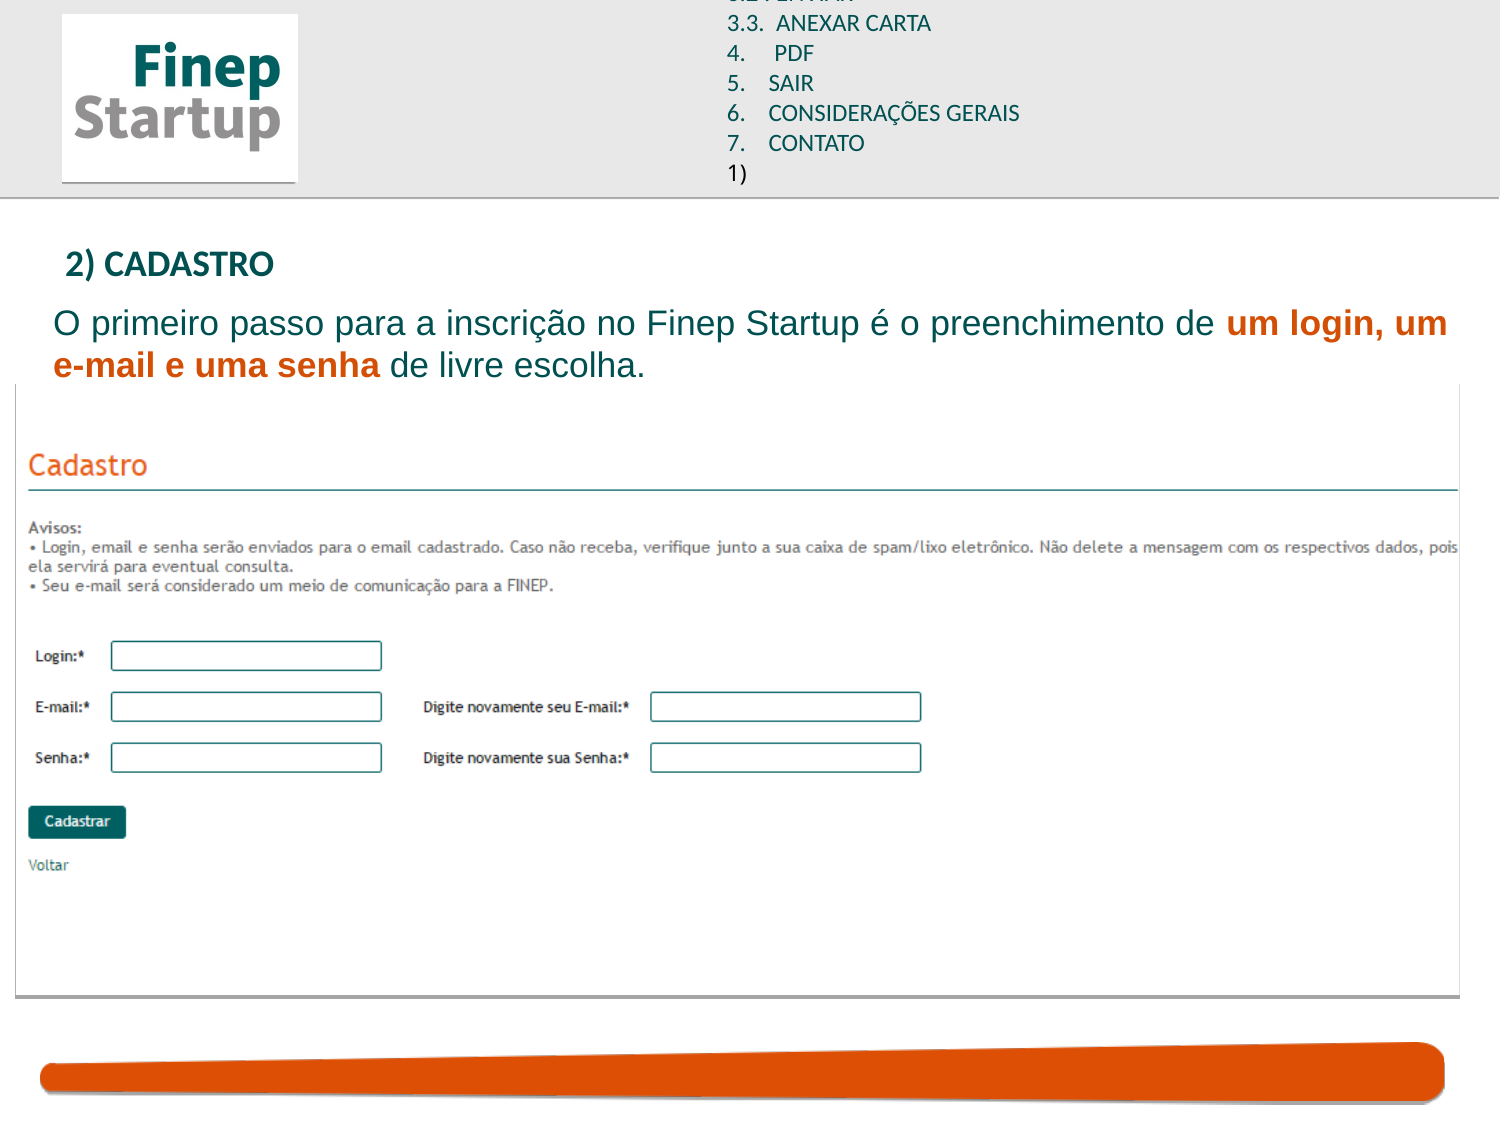

1. 1º ACESSO
2. CADASTRO
3. BOTÕES DO FORMULÁRIO
3.1. SALVAR
3.2 . ENVIAR
3.3. ANEXAR CARTA
4. PDF
5. SAIR
6. CONSIDERAÇÕES GERAIS
7. CONTATO
# 2. Cadastro
4) CONSIDERAÇÕES GERAIS
5) CONTATO
3) BOTÕES DO FORMULÁRIO
2) CADASTRO
O primeiro passo para a inscrição no Finep Startup é o preenchimento de um login, um e-mail e uma senha de livre escolha.
3.5) SAIR
2) CADASTRO
3.1) SALVAR
3.4) PDF
3.2) ENVIAR
3.3) ANEXAR CARTA